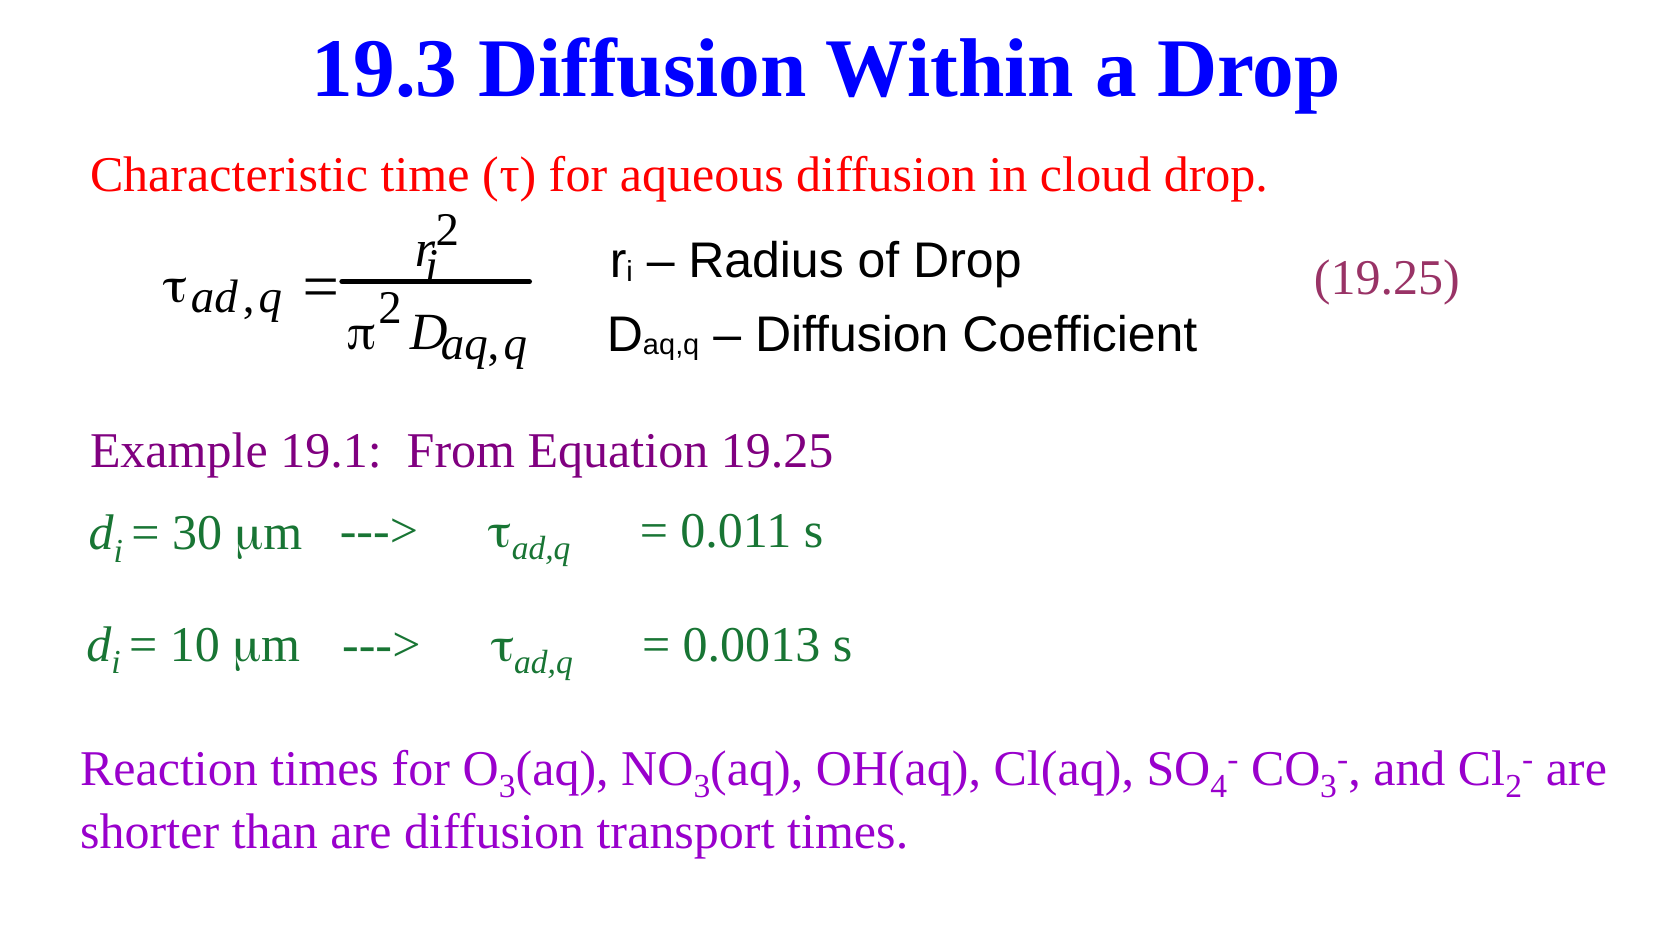

# 19.3 Diffusion Within a Drop
Characteristic time (τ) for aqueous diffusion in cloud drop.
 ri – Radius of Drop
(19.25)
 Daq,q – Diffusion Coefficient
Example 19.1: From Equation 19.25
--->	tad,q 	= 0.011 s
di = 30 m
di = 10 m
--->	tad,q 	= 0.0013 s
Reaction times for O3(aq), NO3(aq), OH(aq), Cl(aq), SO4- CO3-, and Cl2- are shorter than are diffusion transport times.